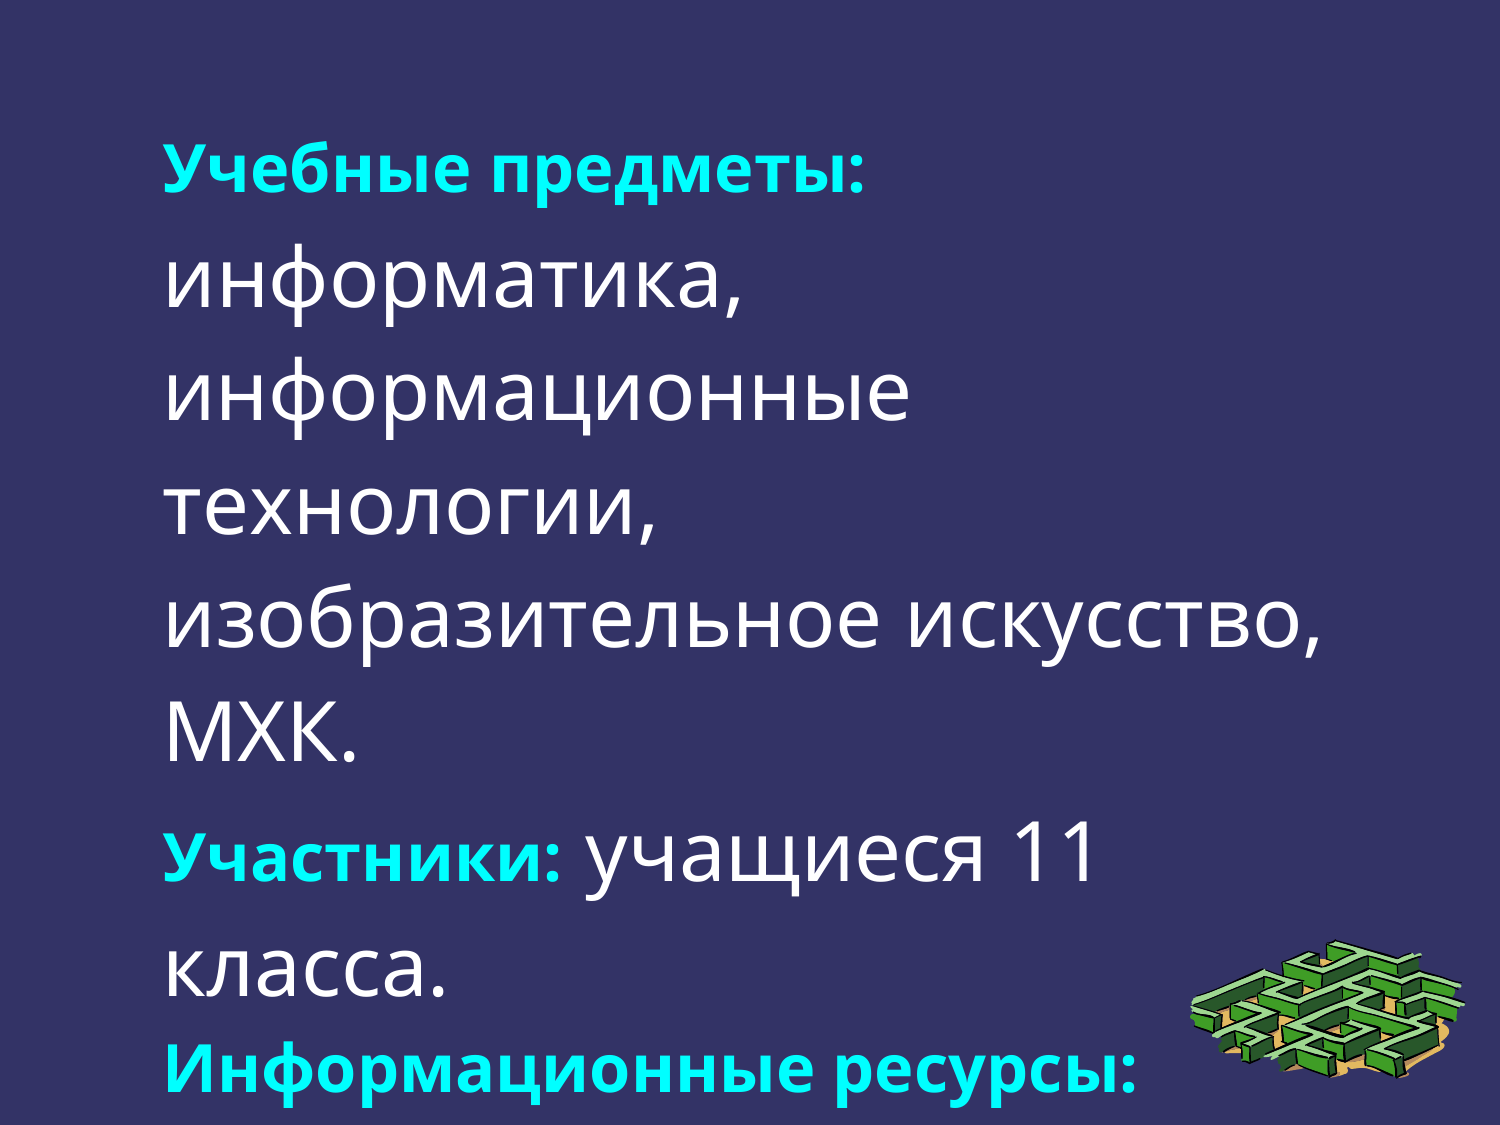

Учебные предметы: информатика, информационные технологии, изобразительное искусство, МХК.
Участники: учащиеся 11 класса.
Информационные ресурсы: учебно-методическая литература, интернет- ресурсы